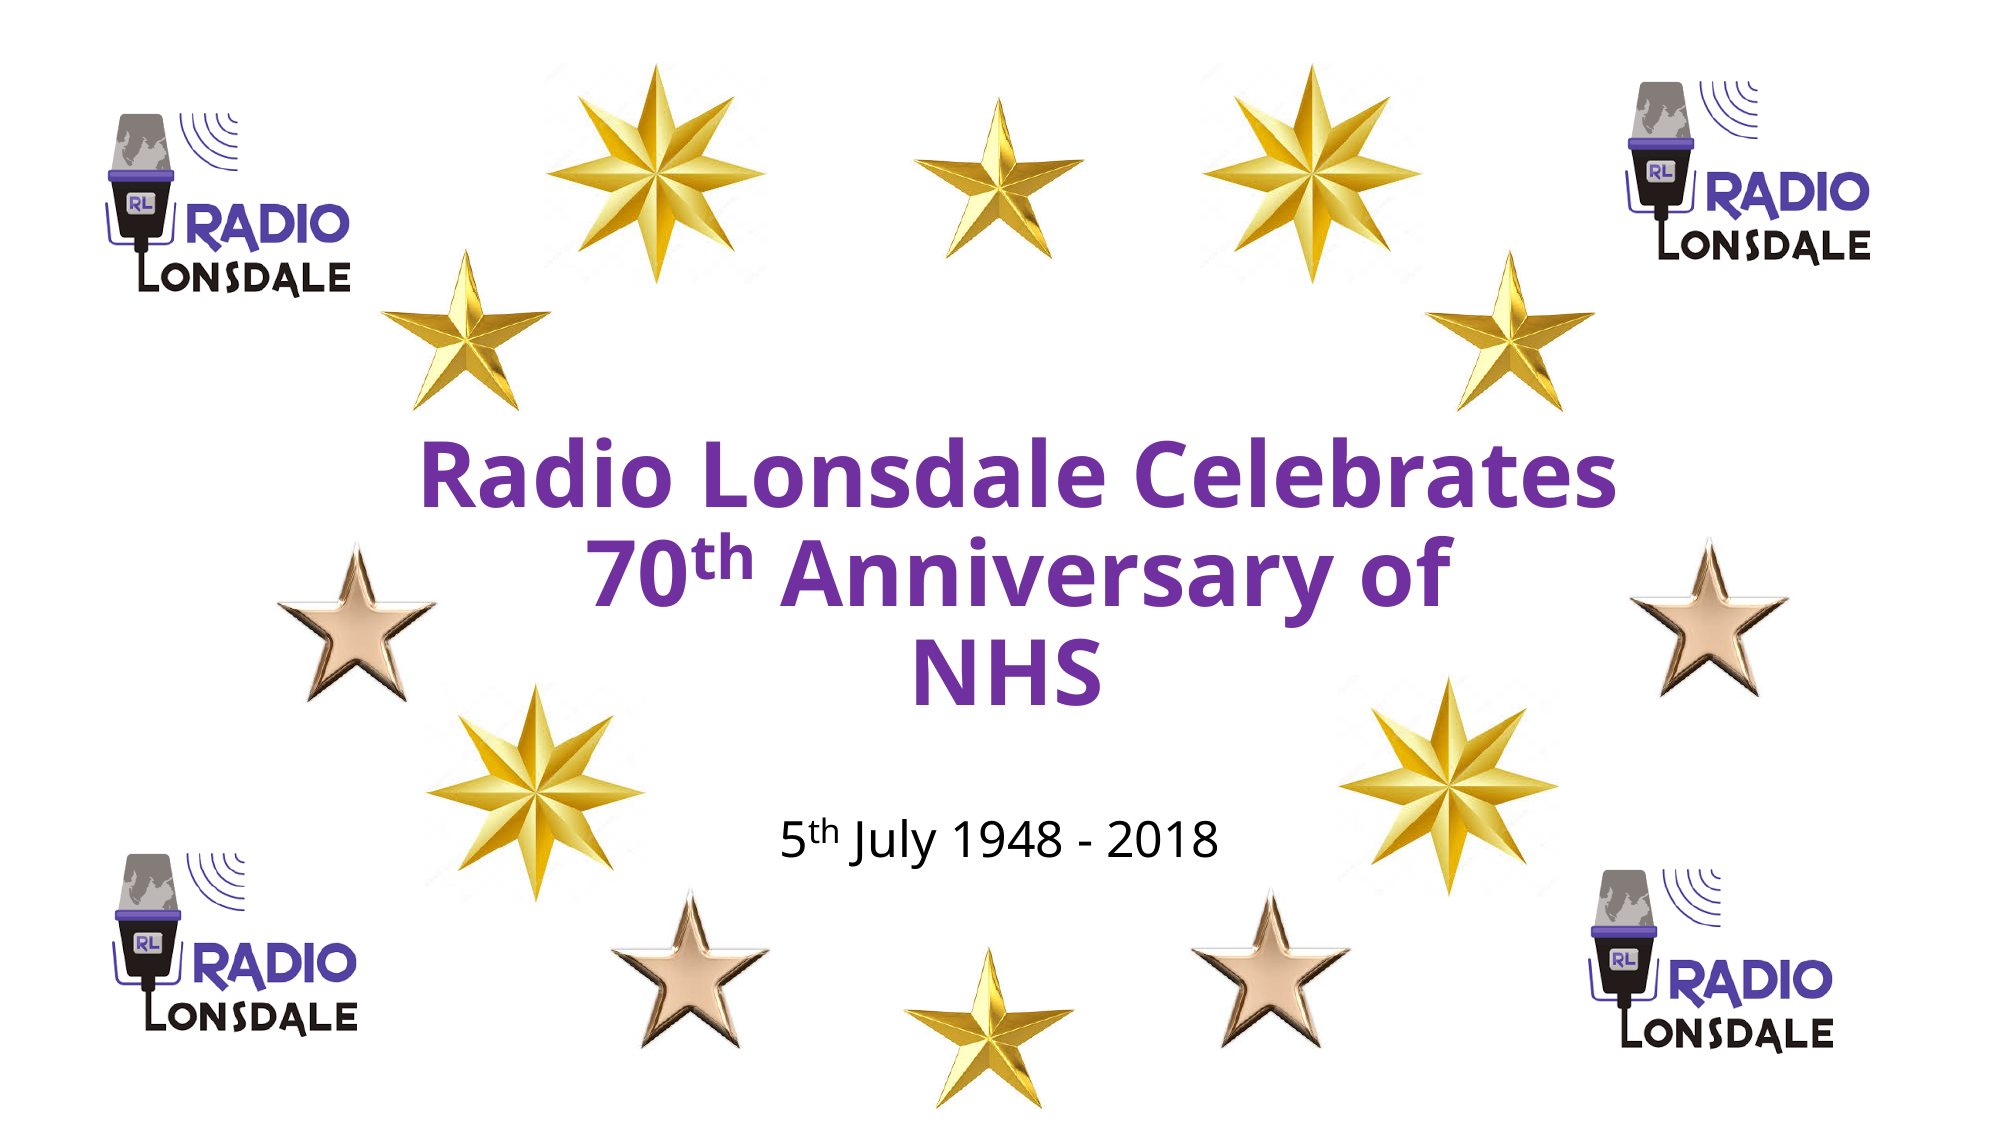

# Radio Lonsdale Celebrates 70th Anniversary of NHS
5th July 1948 - 2018